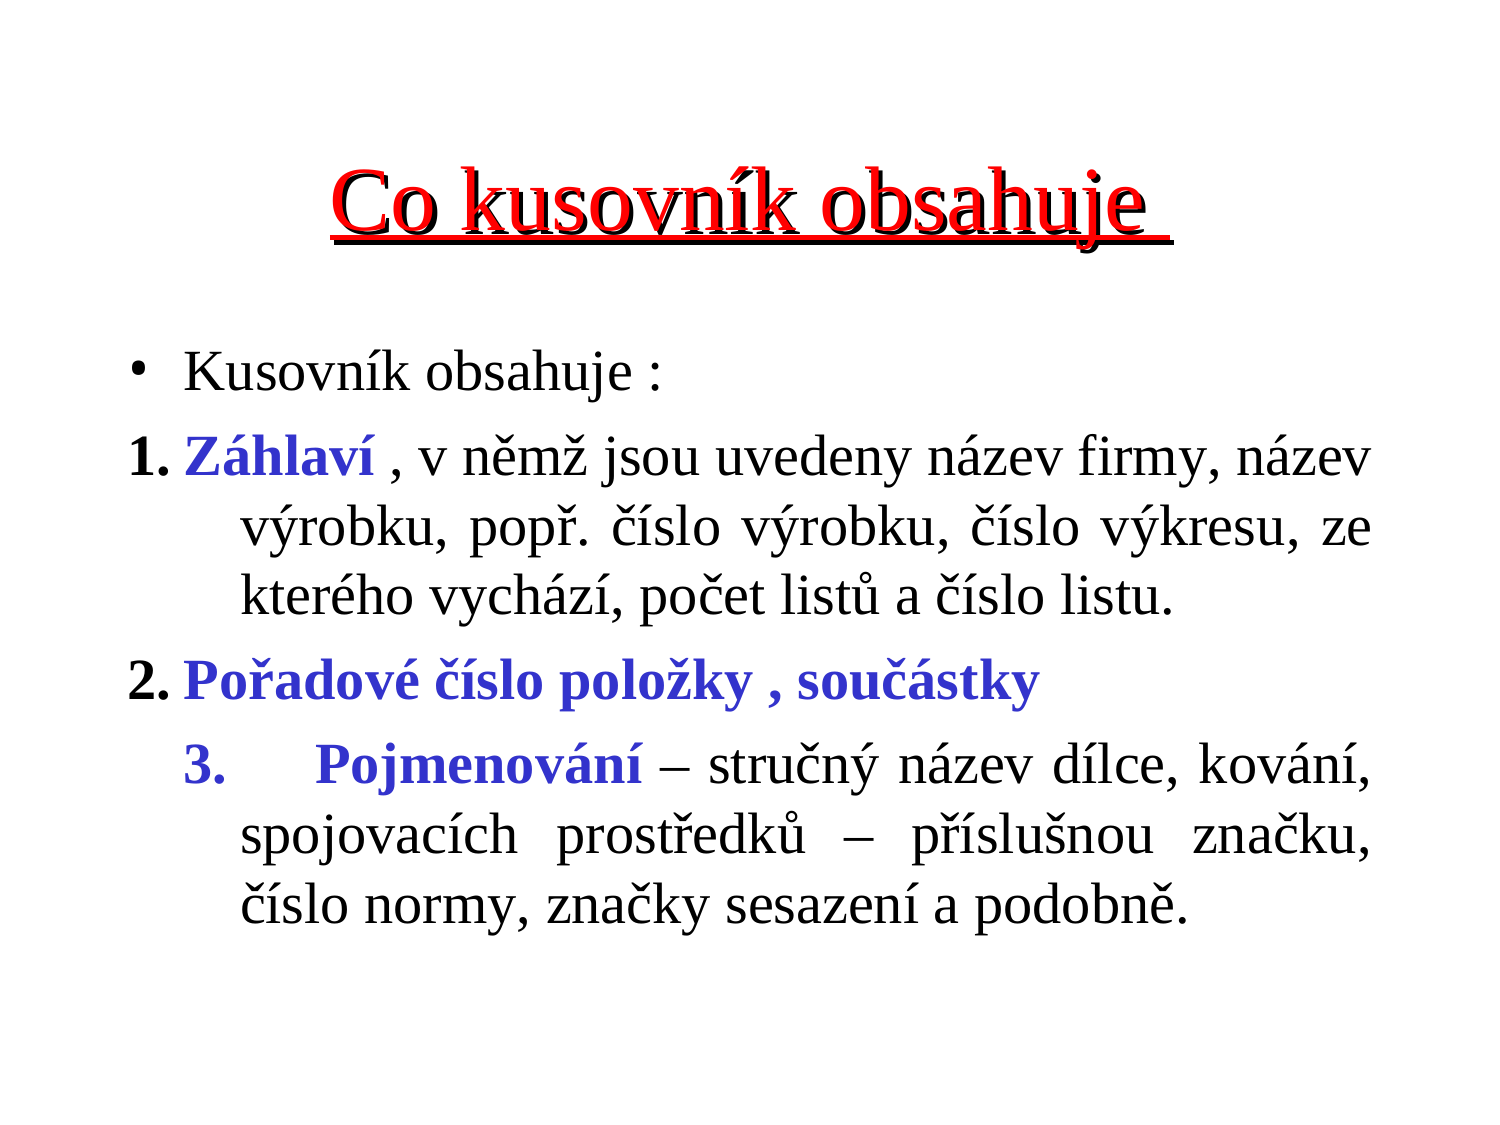

# Co kusovník obsahuje
Kusovník obsahuje :
Záhlaví , v němž jsou uvedeny název firmy, název výrobku, popř. číslo výrobku, číslo výkresu, ze kterého vychází, počet listů a číslo listu.
Pořadové číslo položky , součástky
3.	Pojmenování – stručný název dílce, kování, spojovacích prostředků – příslušnou značku, číslo normy, značky sesazení a podobně.